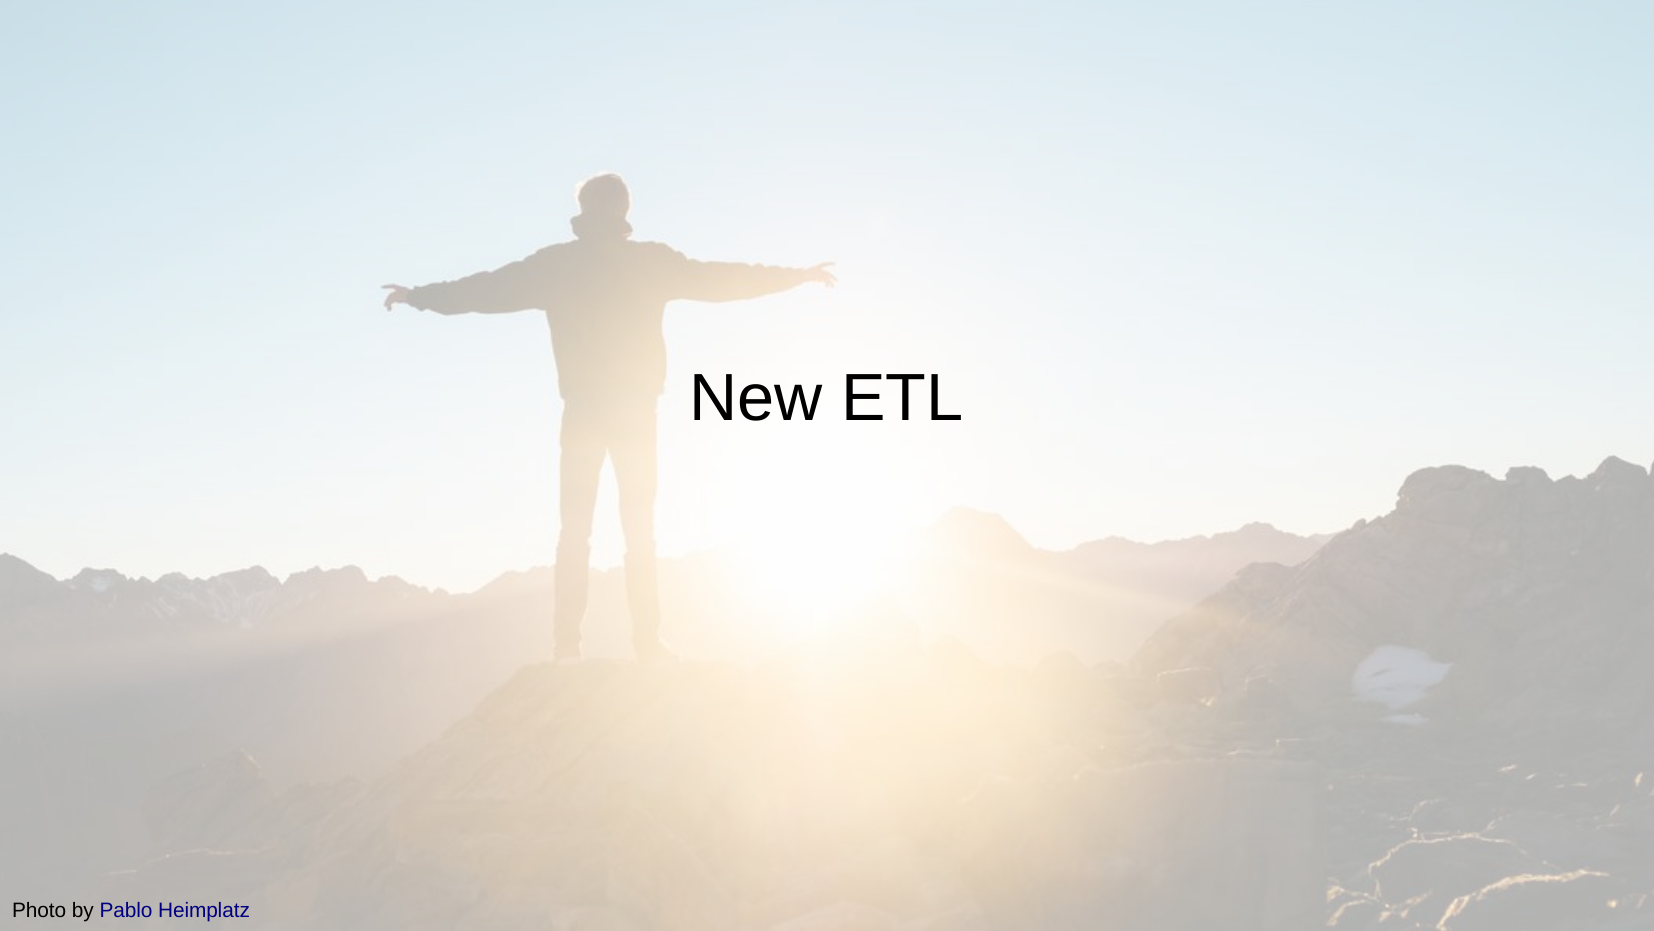

# New ETL
Photo by Pablo Heimplatz